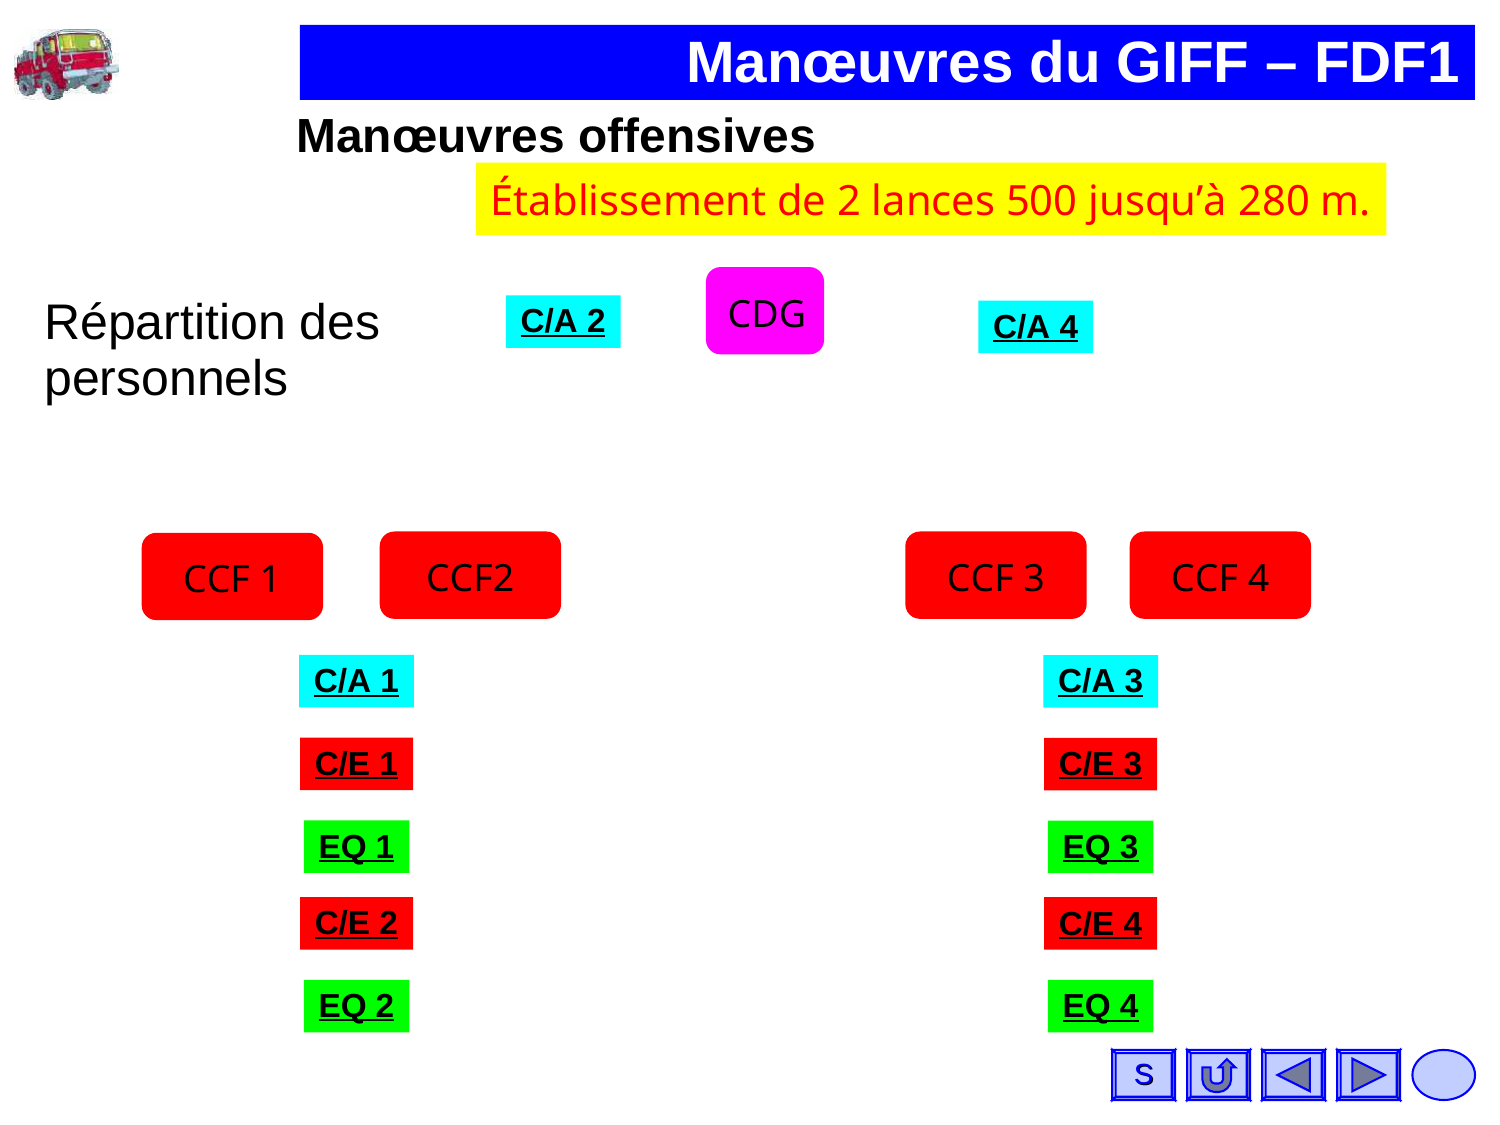

Manœuvres du GIFF – FDF1
Manœuvres offensives
Établissement de 2 lances 500 jusqu’à 280 m.
CDG
Répartition des personnels
C/A 2
C/A 4
CCF2
CCF 3
CCF 4
CCF 1
C/A 1
C/A 3
C/E 1
C/E 3
EQ 1
EQ 3
C/E 2
C/E 4
EQ 2
EQ 4